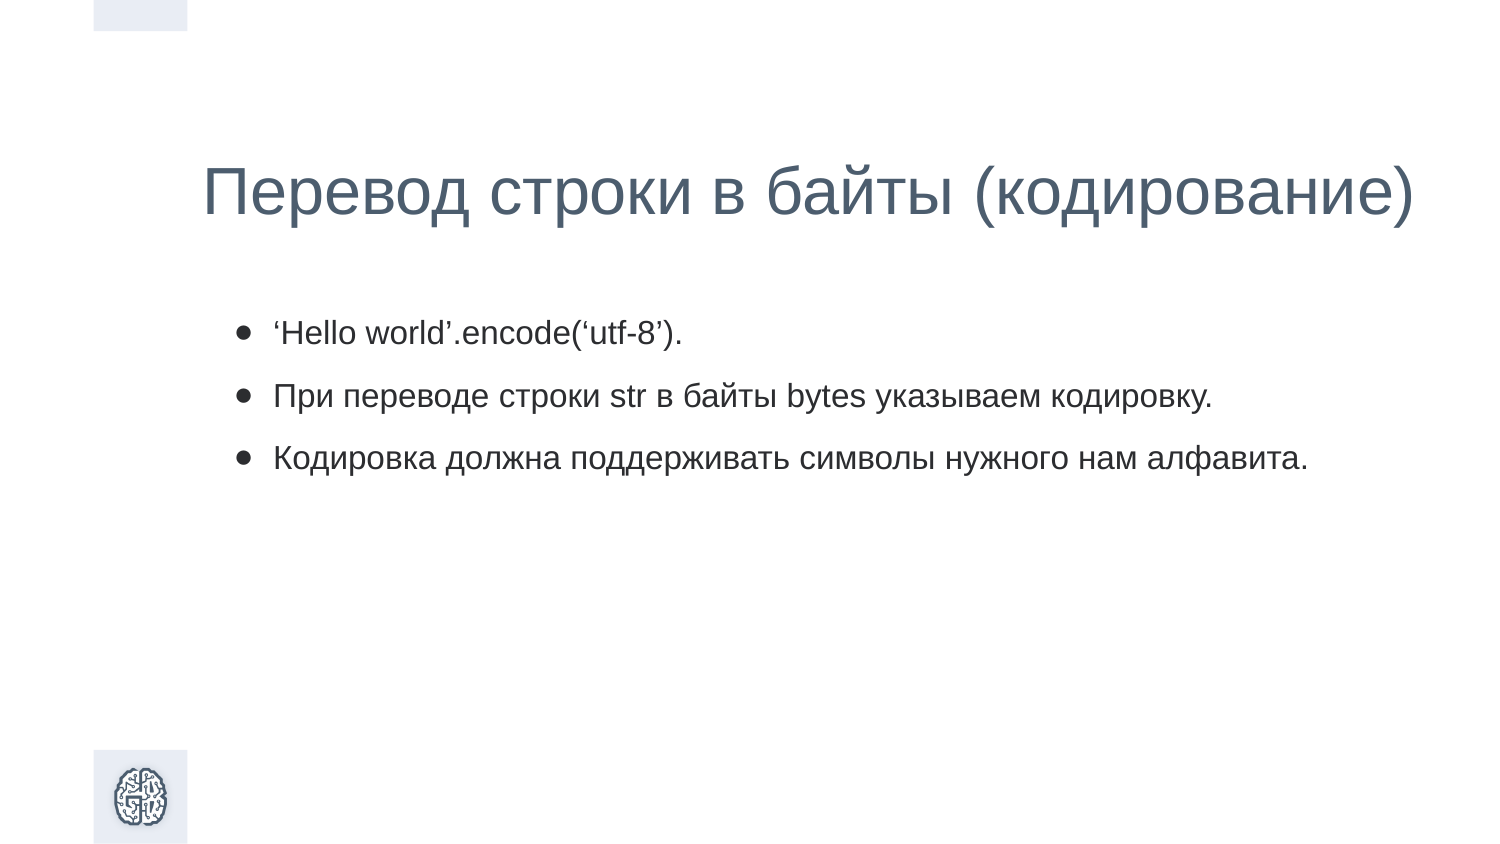

Перевод строки в байты (кодирование)
‘Hello world’.encode(‘utf-8’).
При переводе строки str в байты bytes указываем кодировку.
Кодировка должна поддерживать символы нужного нам алфавита.